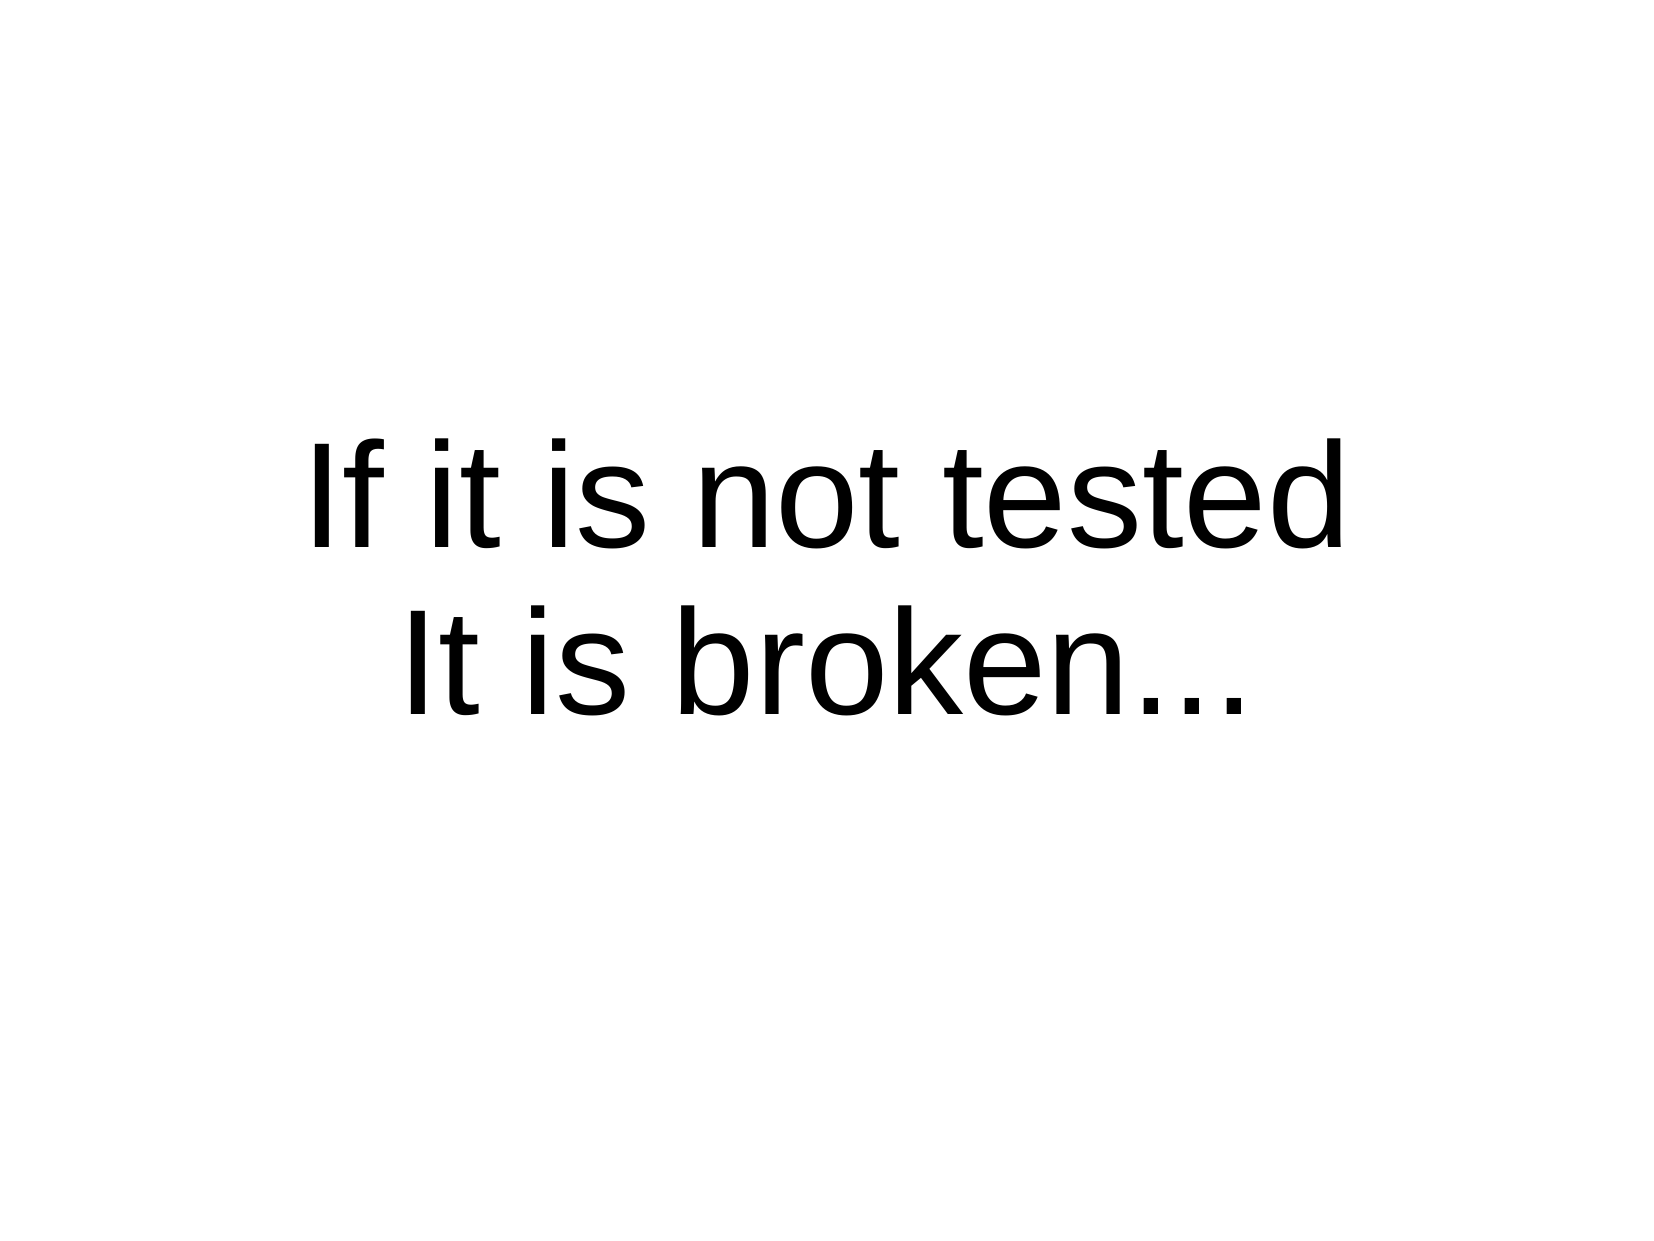

# If it is not tested
It is broken...